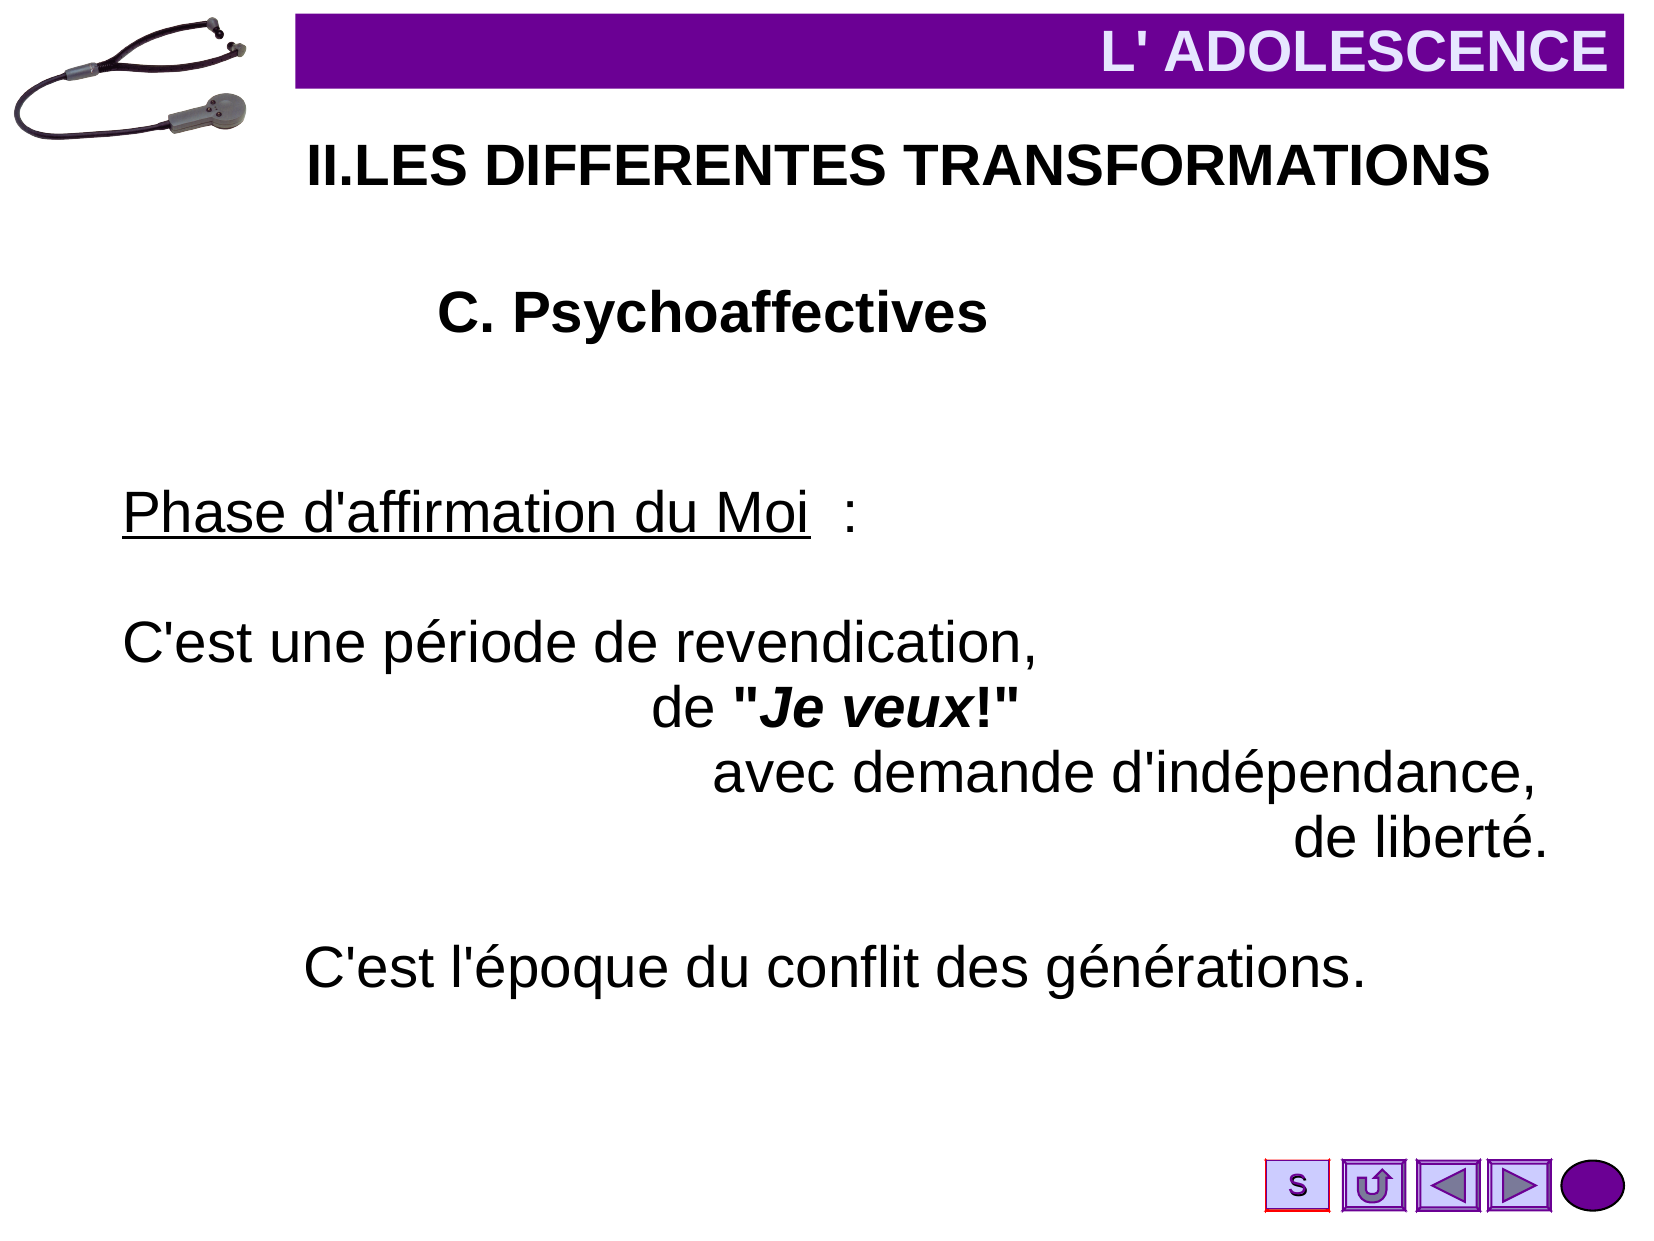

L' ADOLESCENCE
II.LES DIFFERENTES TRANSFORMATIONS
C. Psychoaffectives
Phase d'affirmation du Moi :
C'est une période de revendication,
de "Je veux!"
								avec demande d'indépendance,
														de liberté.
 C'est l'époque du conflit des générations.